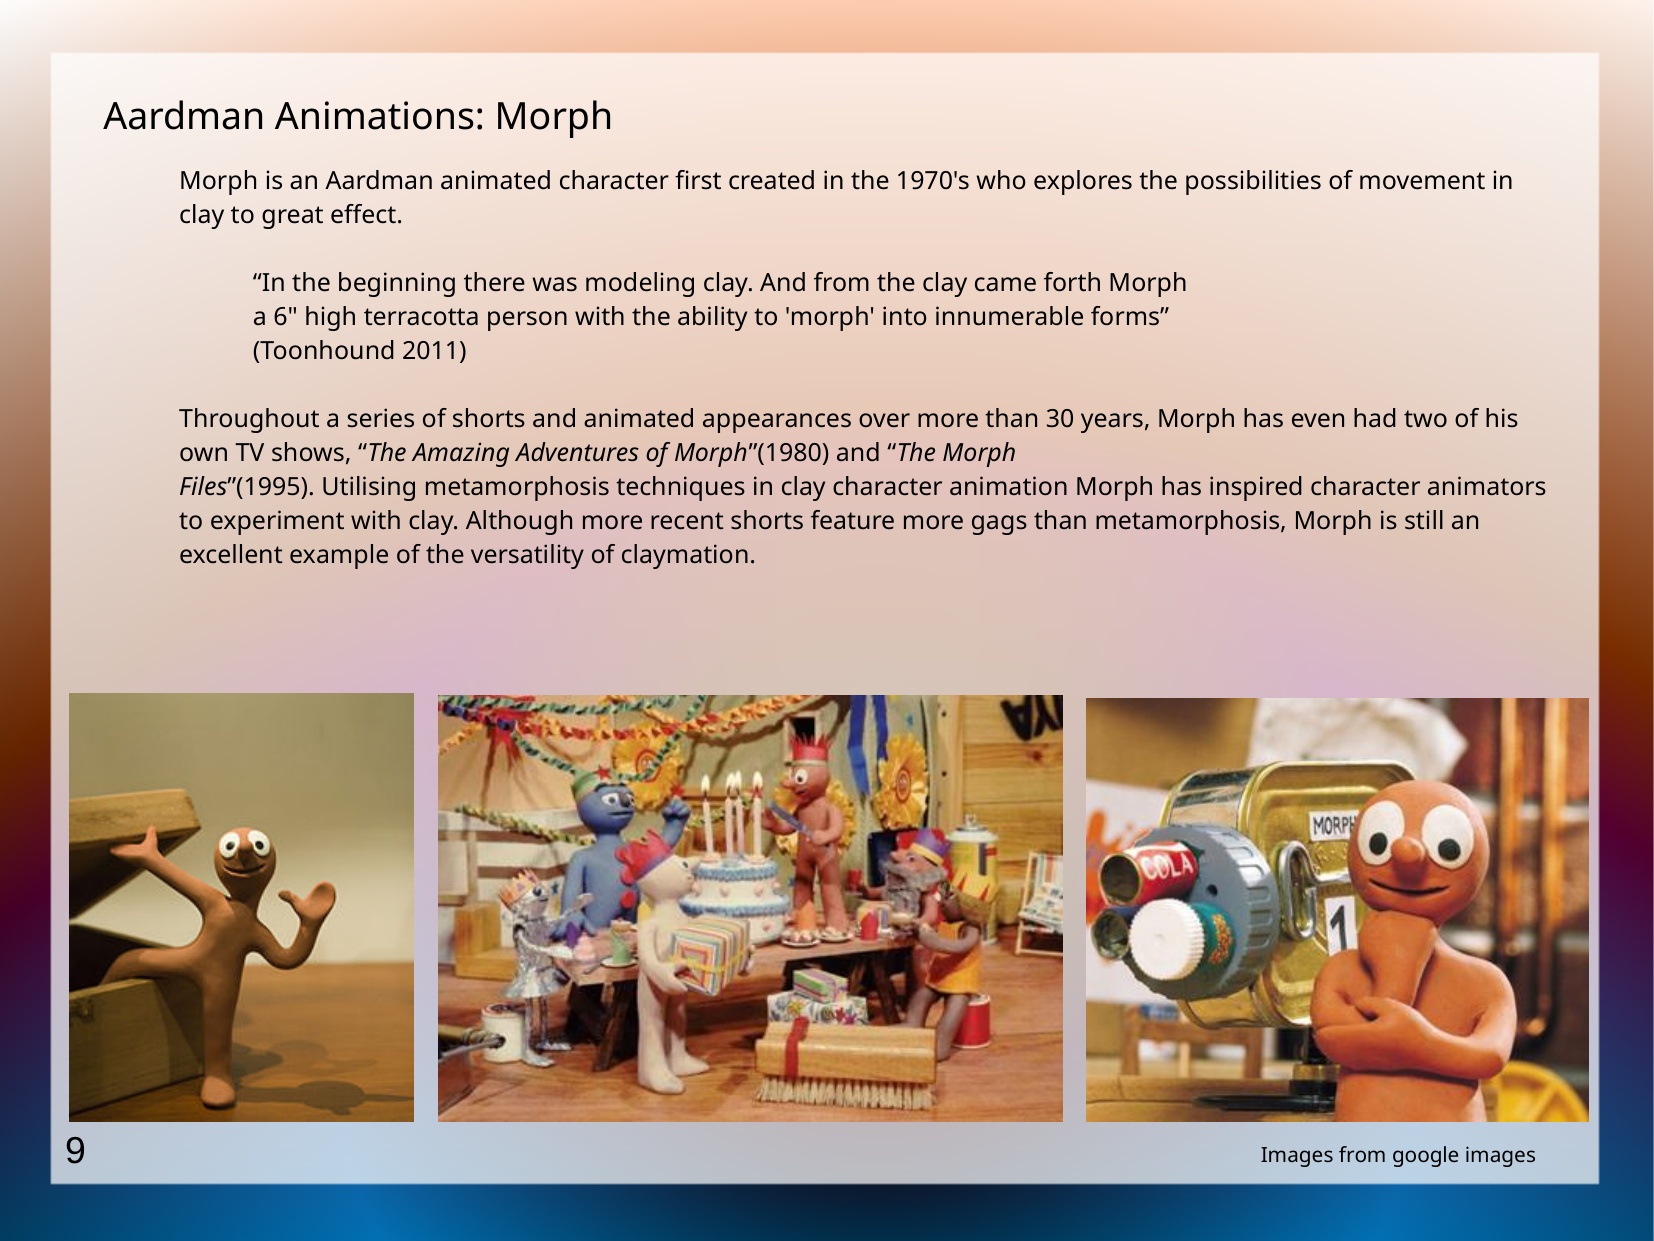

Aardman Animations: Morph
Morph is an Aardman animated character first created in the 1970's who explores the possibilities of movement in clay to great effect.
	“In the beginning there was modeling clay. And from the clay came forth Morph
 	a 6" high terracotta person with the ability to 'morph' into innumerable forms”
	(Toonhound 2011)
Throughout a series of shorts and animated appearances over more than 30 years, Morph has even had two of his own TV shows, “The Amazing Adventures of Morph”(1980) and “The Morph
Files”(1995). Utilising metamorphosis techniques in clay character animation Morph has inspired character animators to experiment with clay. Although more recent shorts feature more gags than metamorphosis, Morph is still an excellent example of the versatility of claymation.
Images from google images